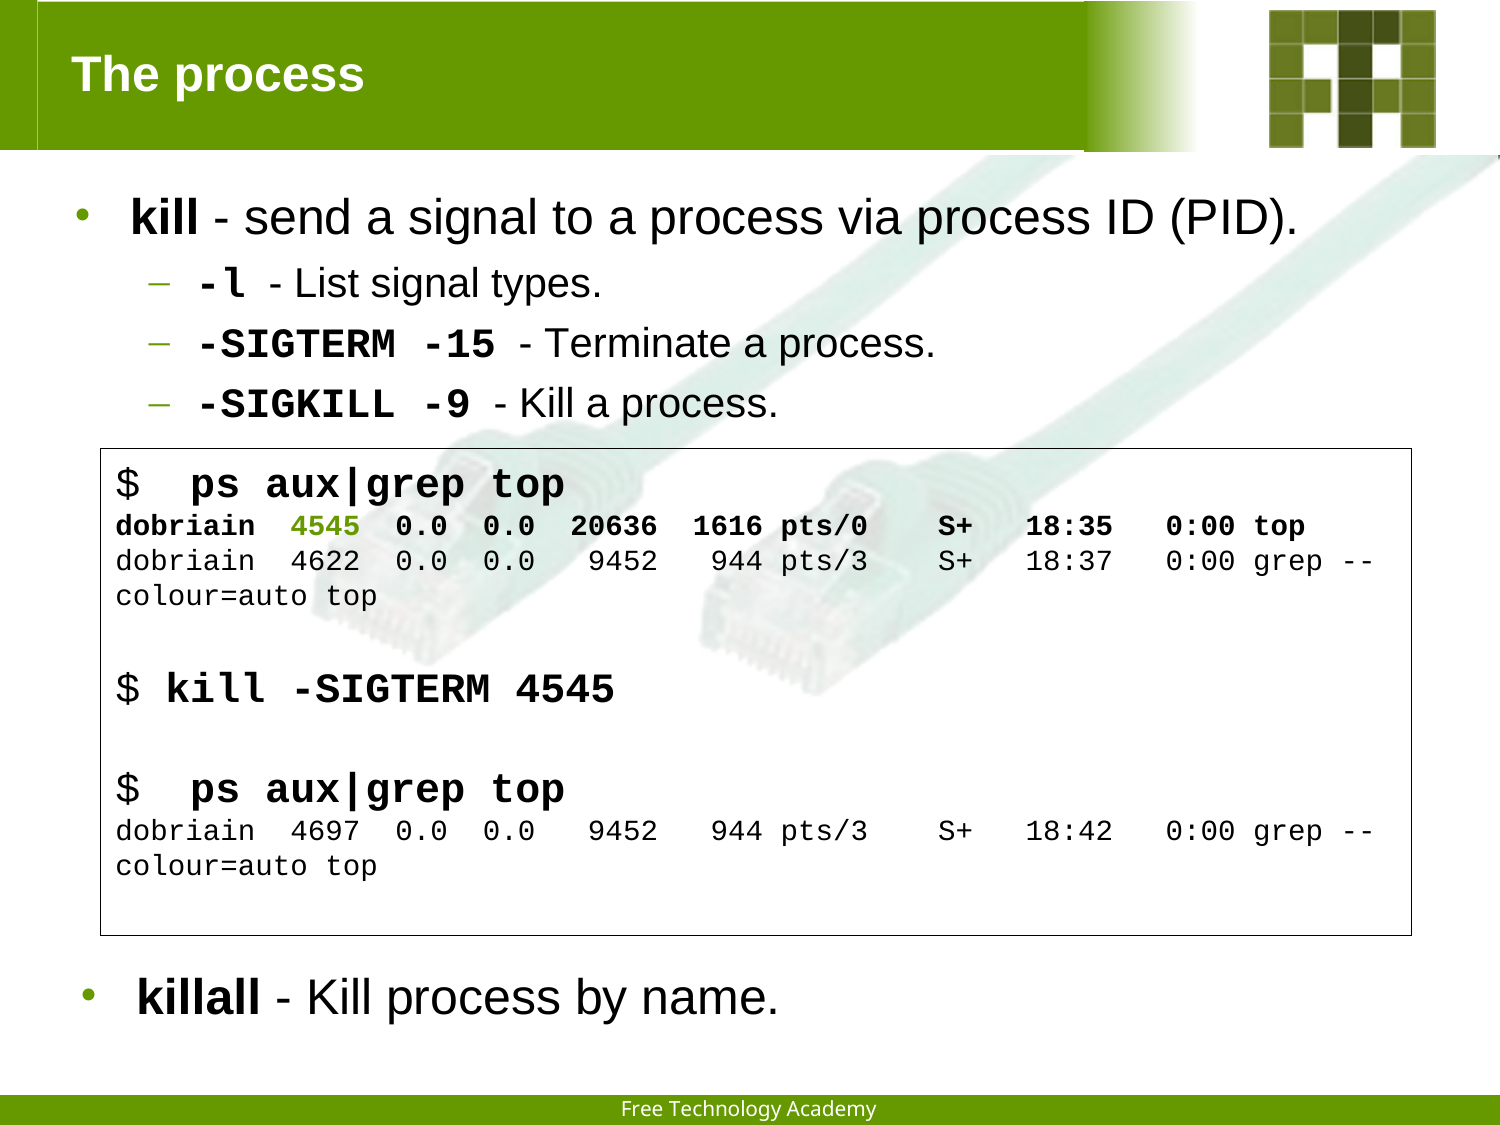

# The process
kill - send a signal to a process via process ID (PID).
-l - List signal types.
-SIGTERM -15 - Terminate a process.
-SIGKILL -9 - Kill a process.
$ ps aux|grep top
dobriain 4545 0.0 0.0 20636 1616 pts/0 S+ 18:35 0:00 top
dobriain 4622 0.0 0.0 9452 944 pts/3 S+ 18:37 0:00 grep --colour=auto top
$ kill -SIGTERM 4545
$ ps aux|grep top
dobriain 4697 0.0 0.0 9452 944 pts/3 S+ 18:42 0:00 grep --colour=auto top
killall - Kill process by name.